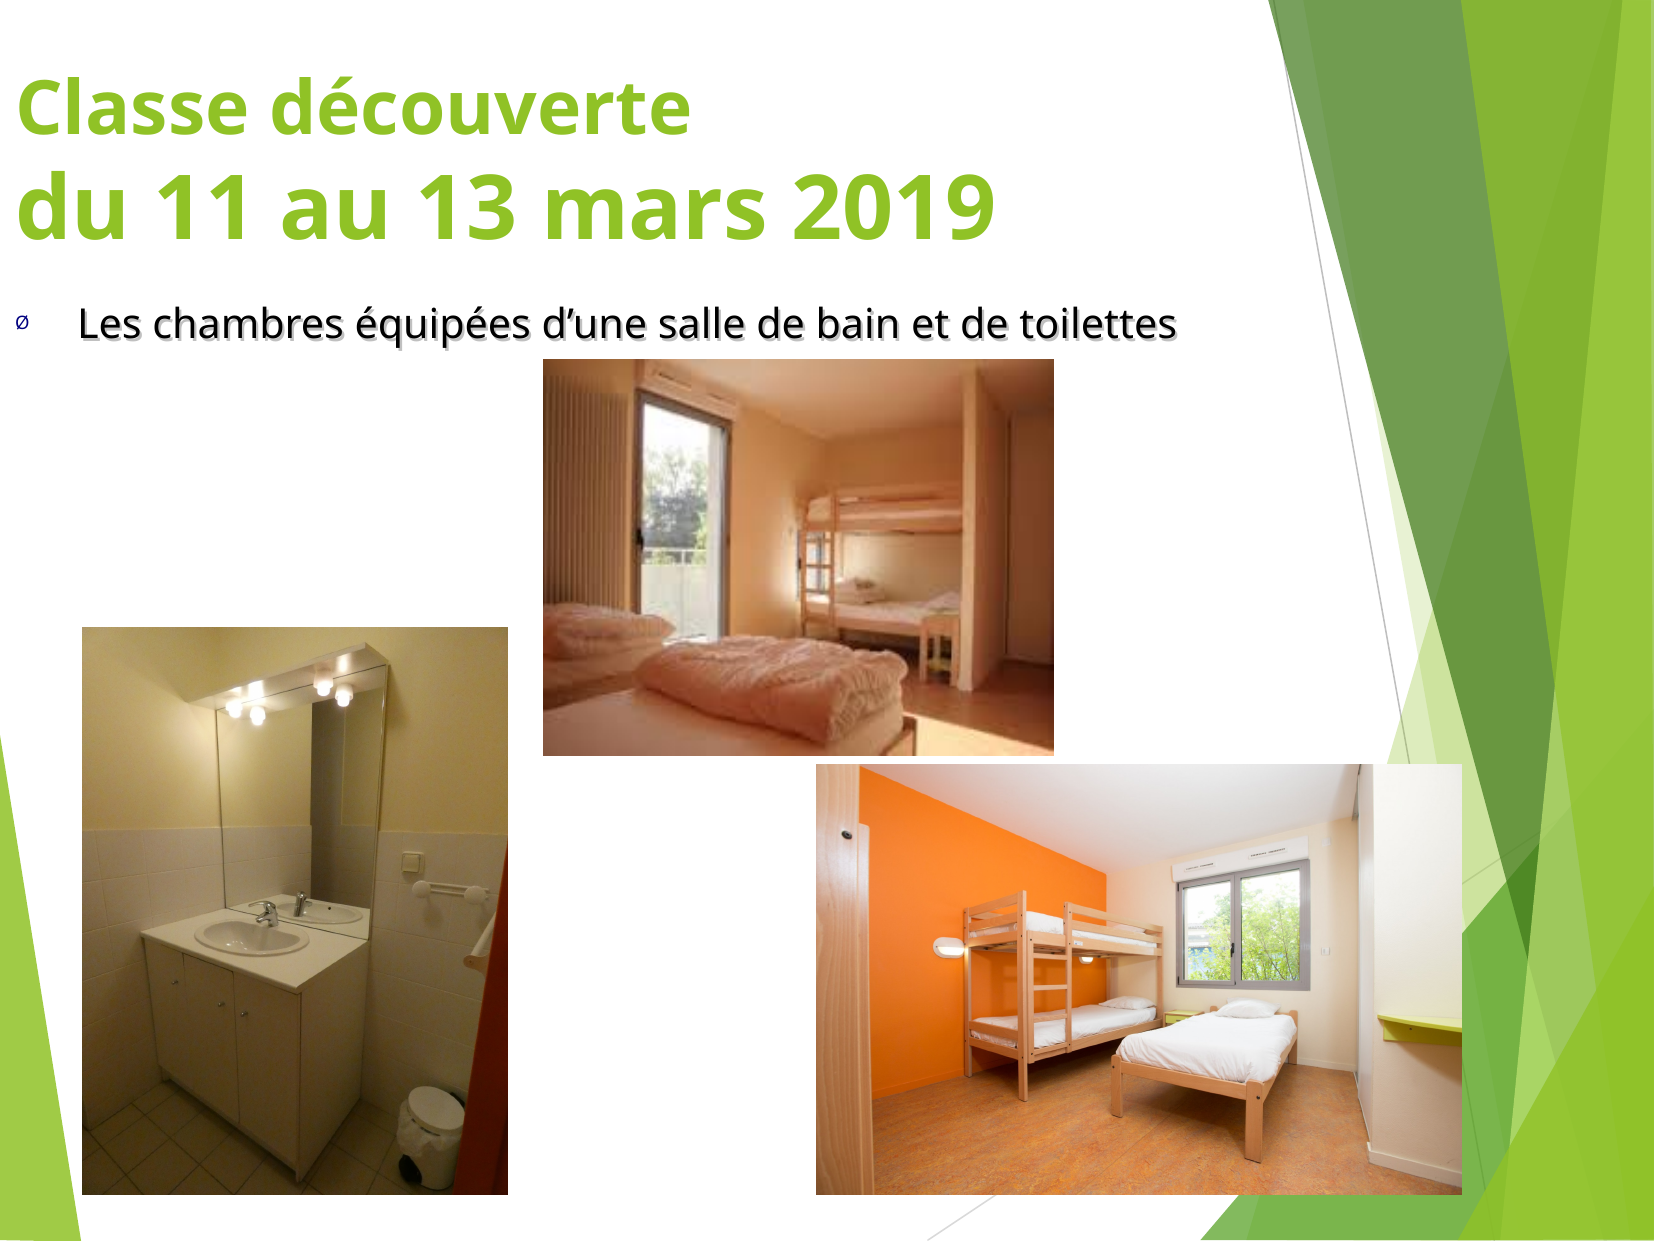

# Classe découverte du 11 au 13 mars 2019
Les chambres équipées d’une salle de bain et de toilettes